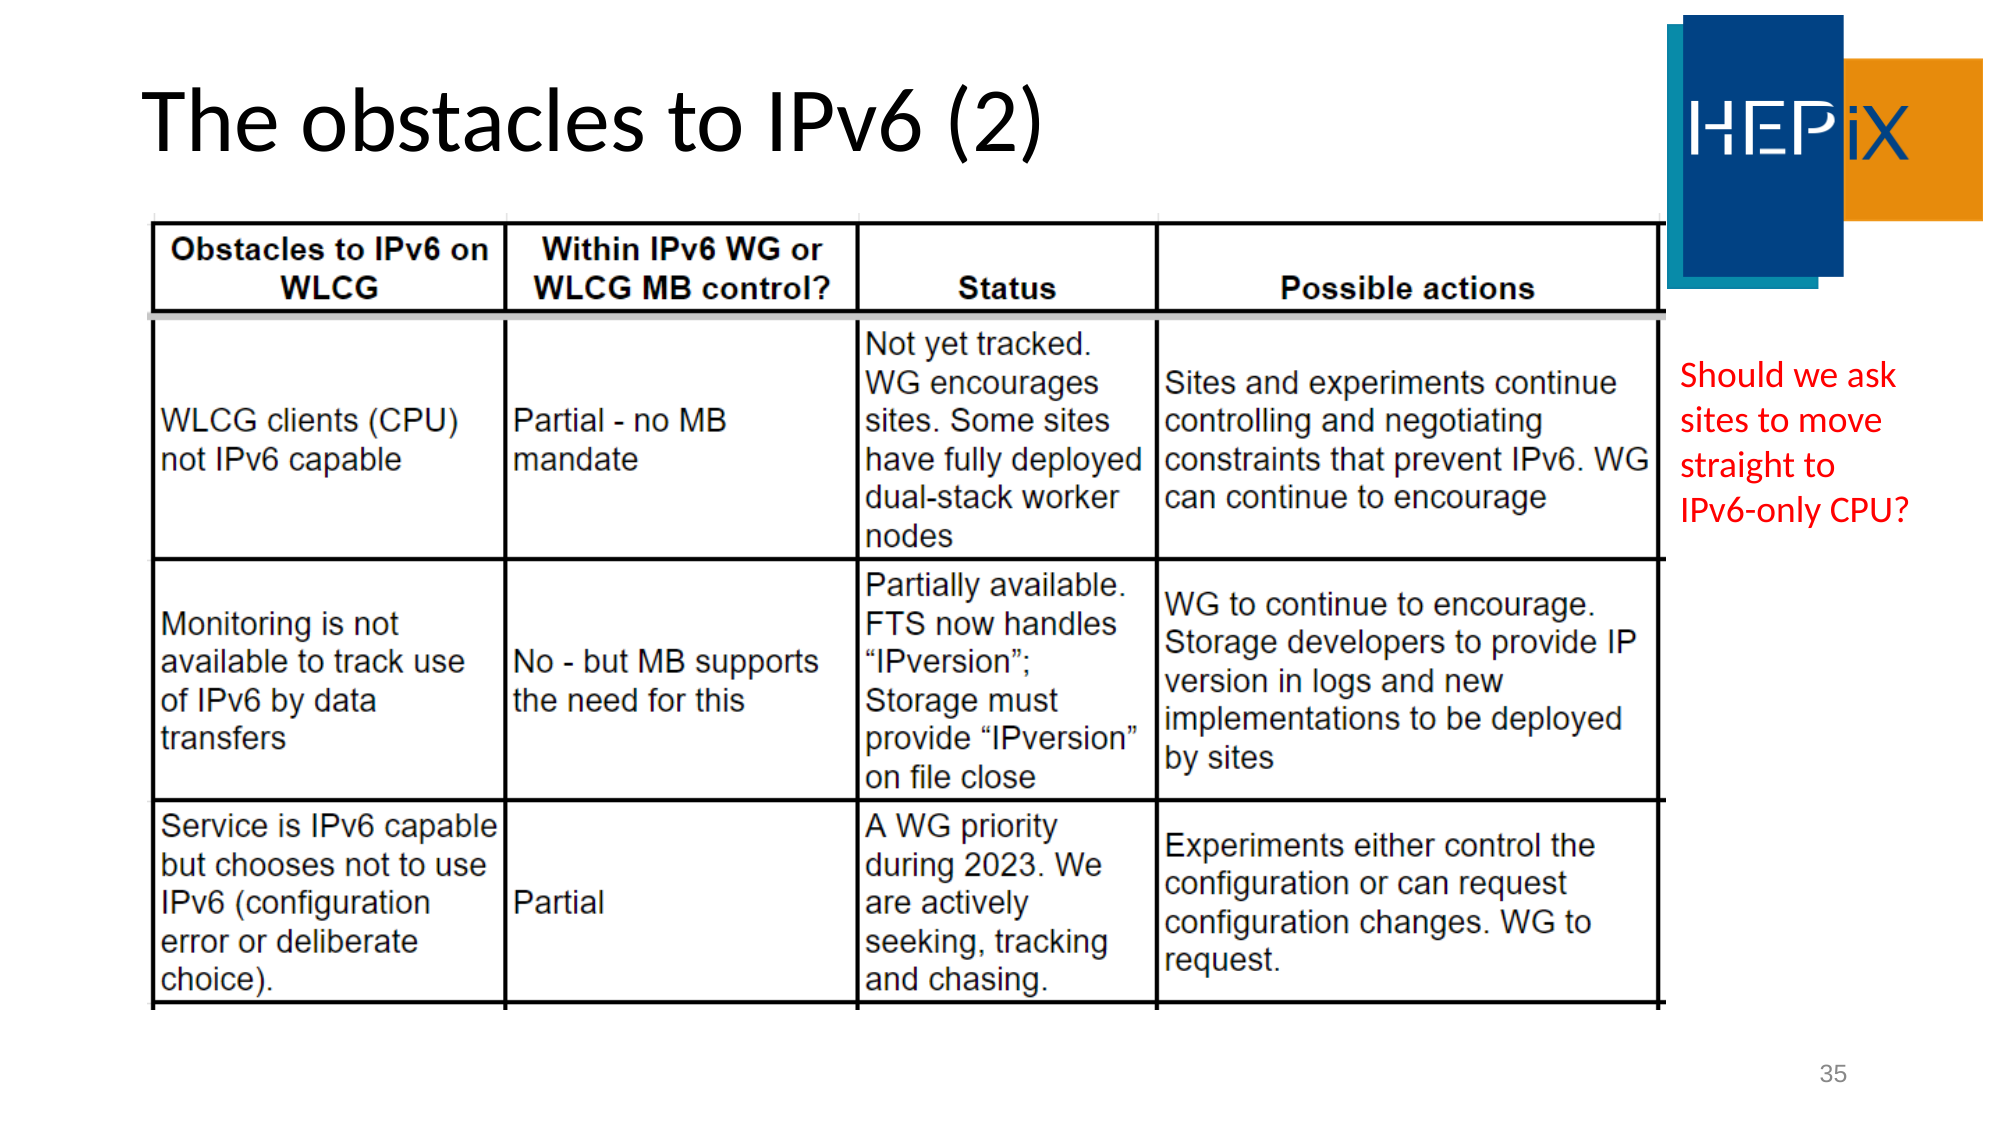

# The obstacles to IPv6 (2)
Should we ask sites to move straight to IPv6-only CPU?